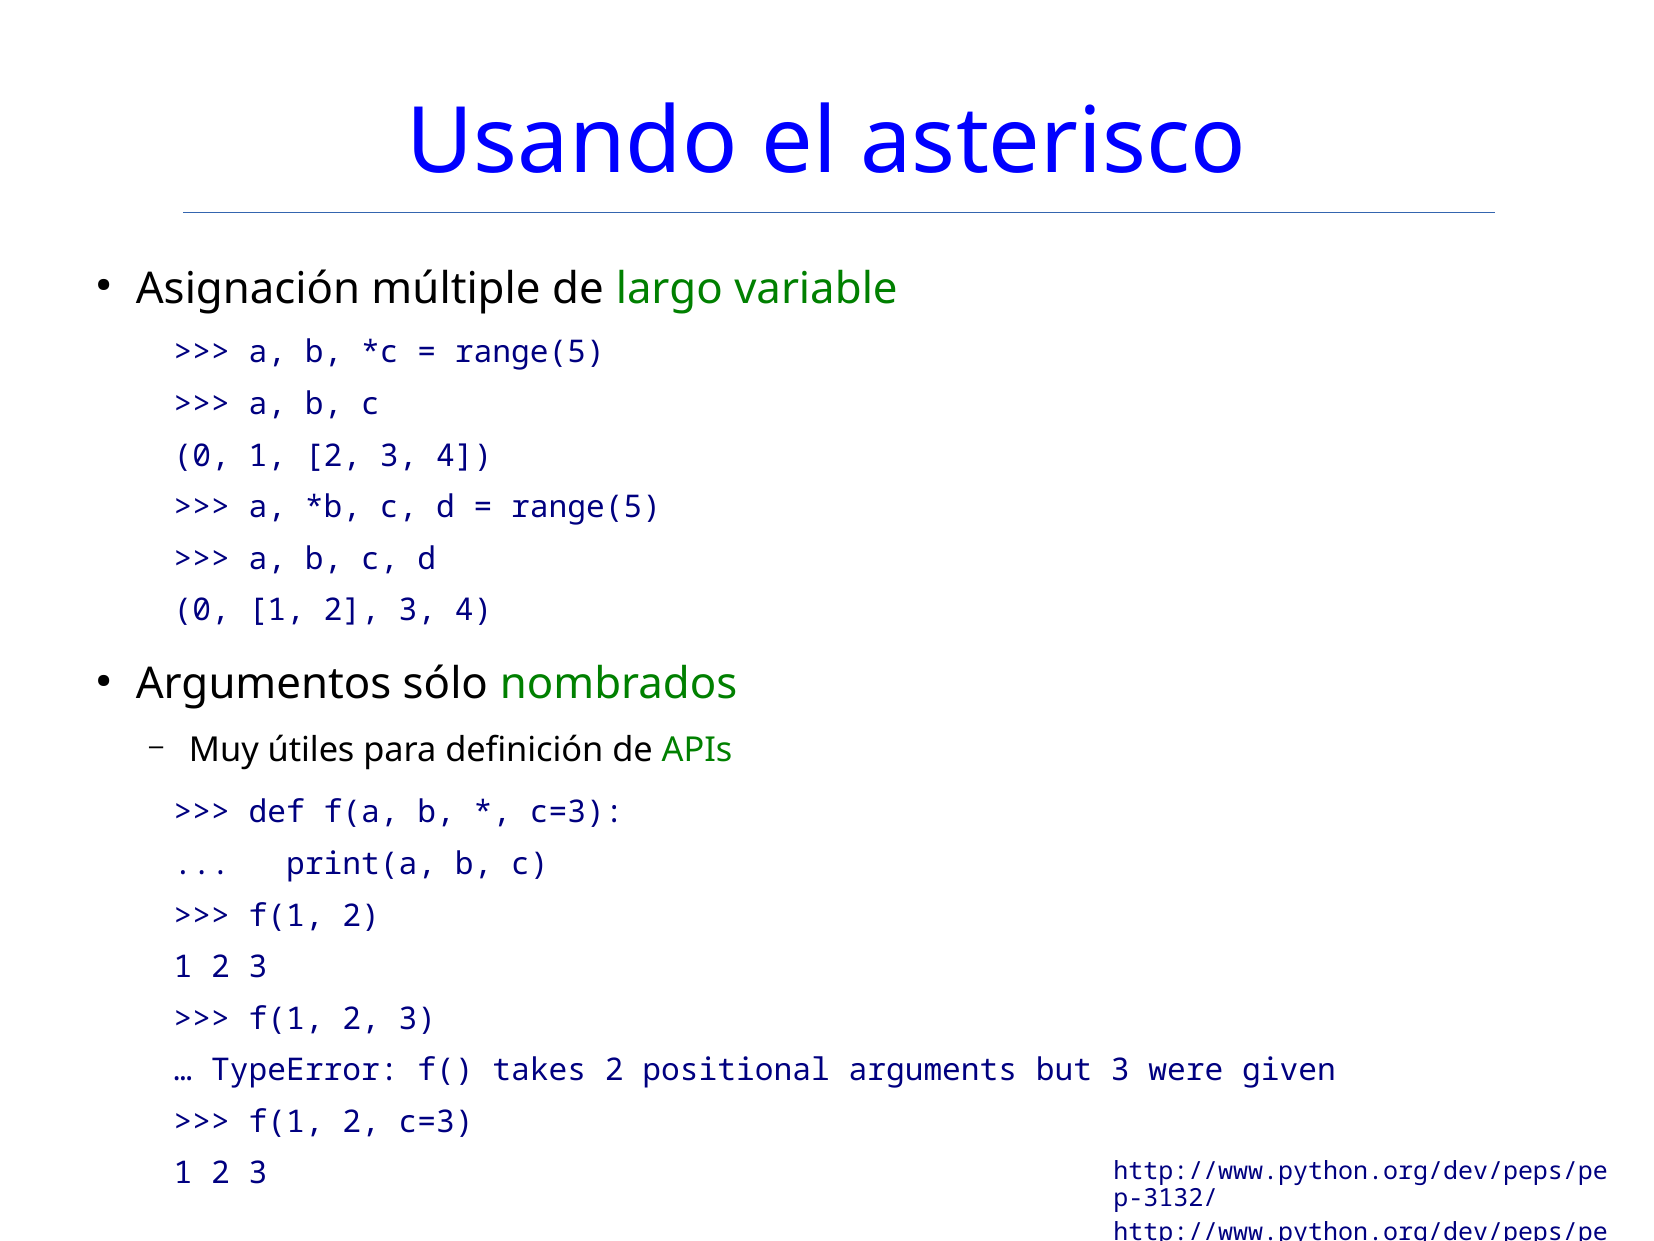

# Usando el asterisco
Asignación múltiple de largo variable
>>> a, b, *c = range(5)
>>> a, b, c
(0, 1, [2, 3, 4])
>>> a, *b, c, d = range(5)
>>> a, b, c, d
(0, [1, 2], 3, 4)
Argumentos sólo nombrados
Muy útiles para definición de APIs
>>> def f(a, b, *, c=3):
... print(a, b, c)
>>> f(1, 2)
1 2 3
>>> f(1, 2, 3)
… TypeError: f() takes 2 positional arguments but 3 were given
>>> f(1, 2, c=3)
1 2 3
http://www.python.org/dev/peps/pep-3132/
http://www.python.org/dev/peps/pep-3102/